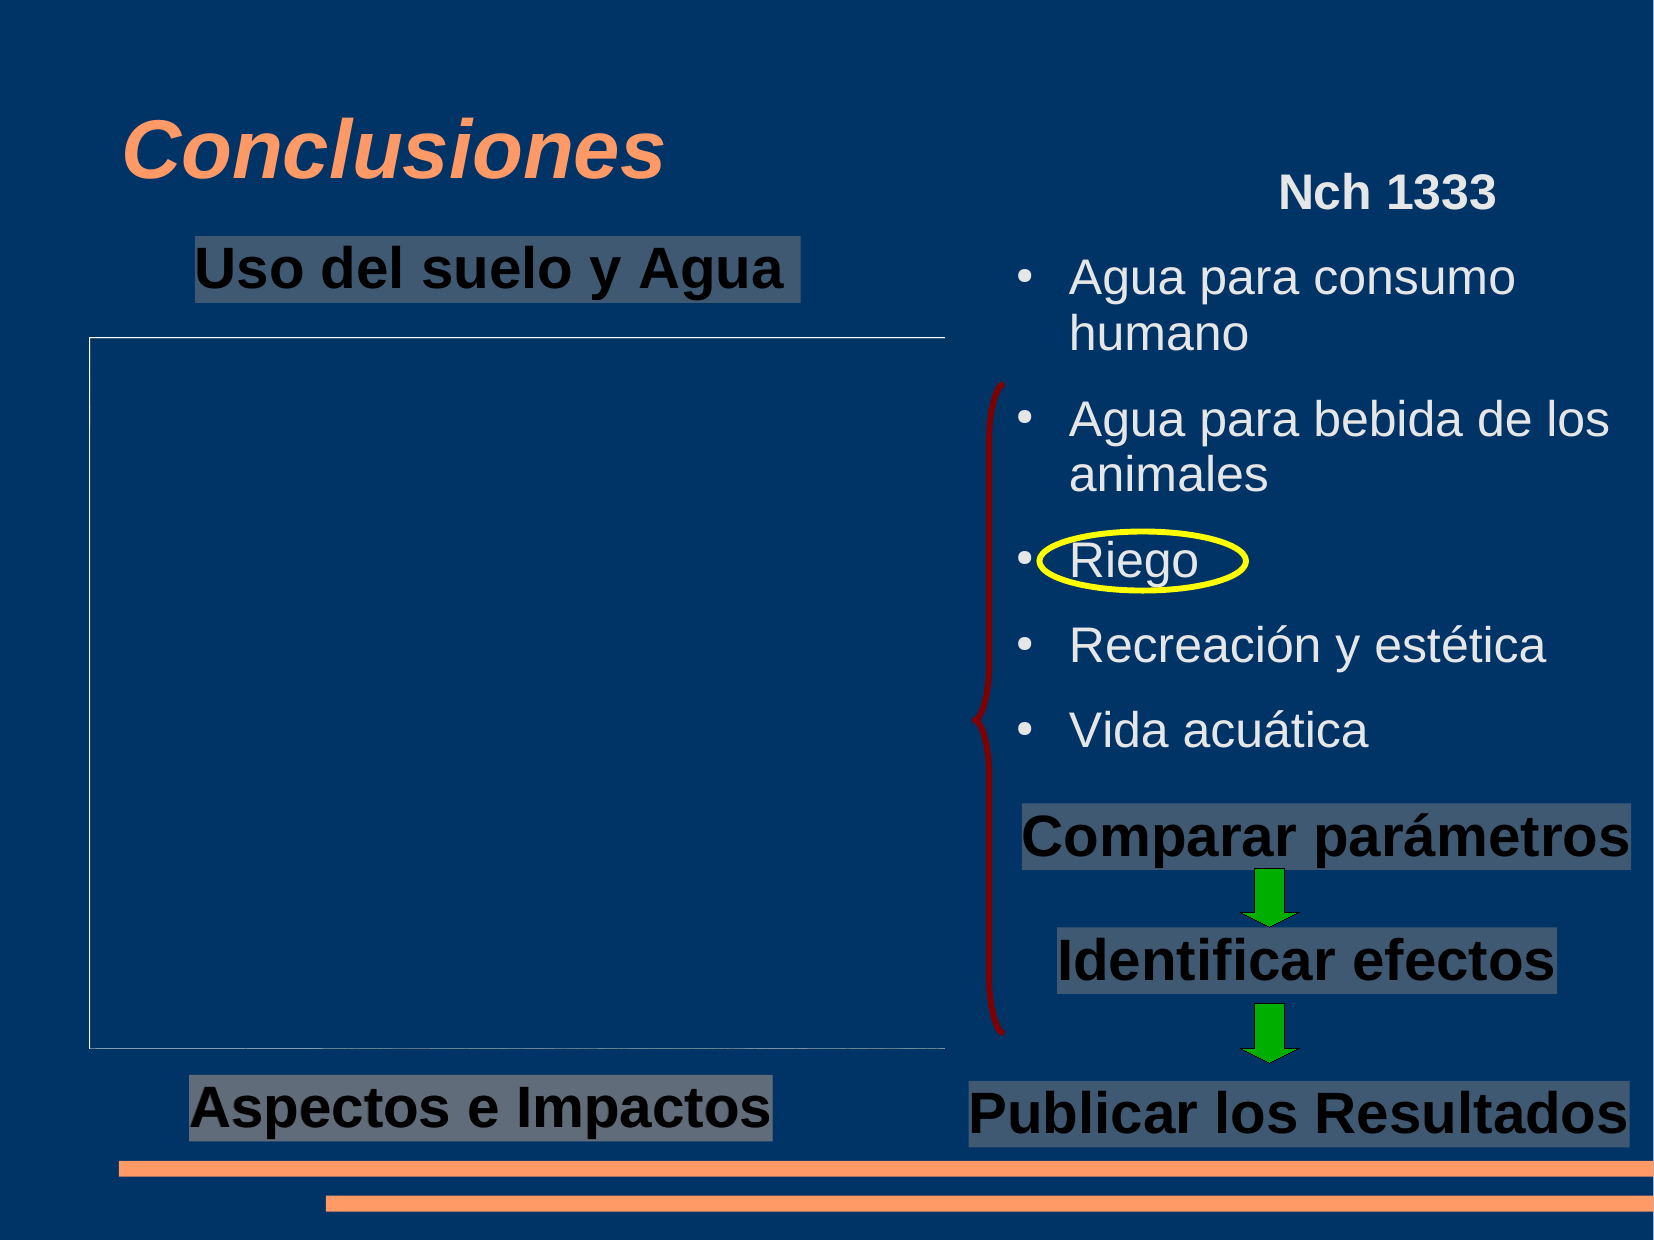

# Conclusiones
Nch 1333
Agua para consumo humano
Agua para bebida de los animales
Riego
Recreación y estética
Vida acuática
Uso del suelo y Agua
Comparar parámetros
Identificar efectos
Aspectos e Impactos
Aspectos e Impactos
Publicar los Resultados